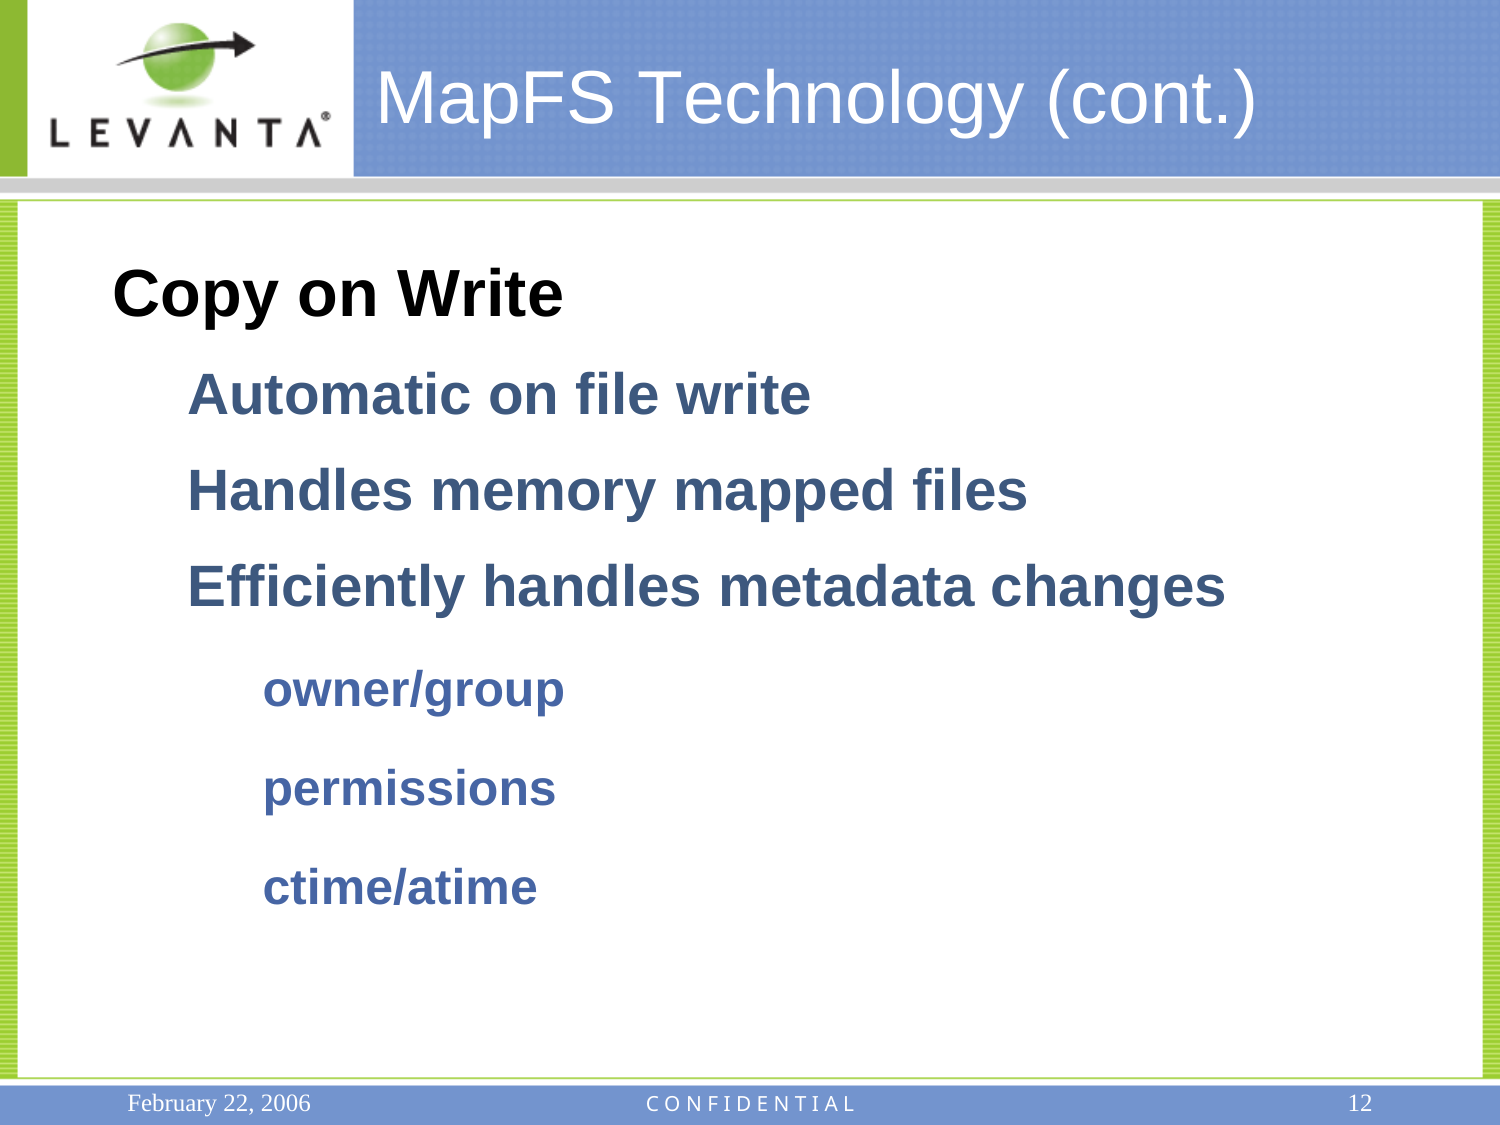

# MapFS Technology (cont.)
Copy on Write
Automatic on file write
Handles memory mapped files
Efficiently handles metadata changes
owner/group
permissions
ctime/atime